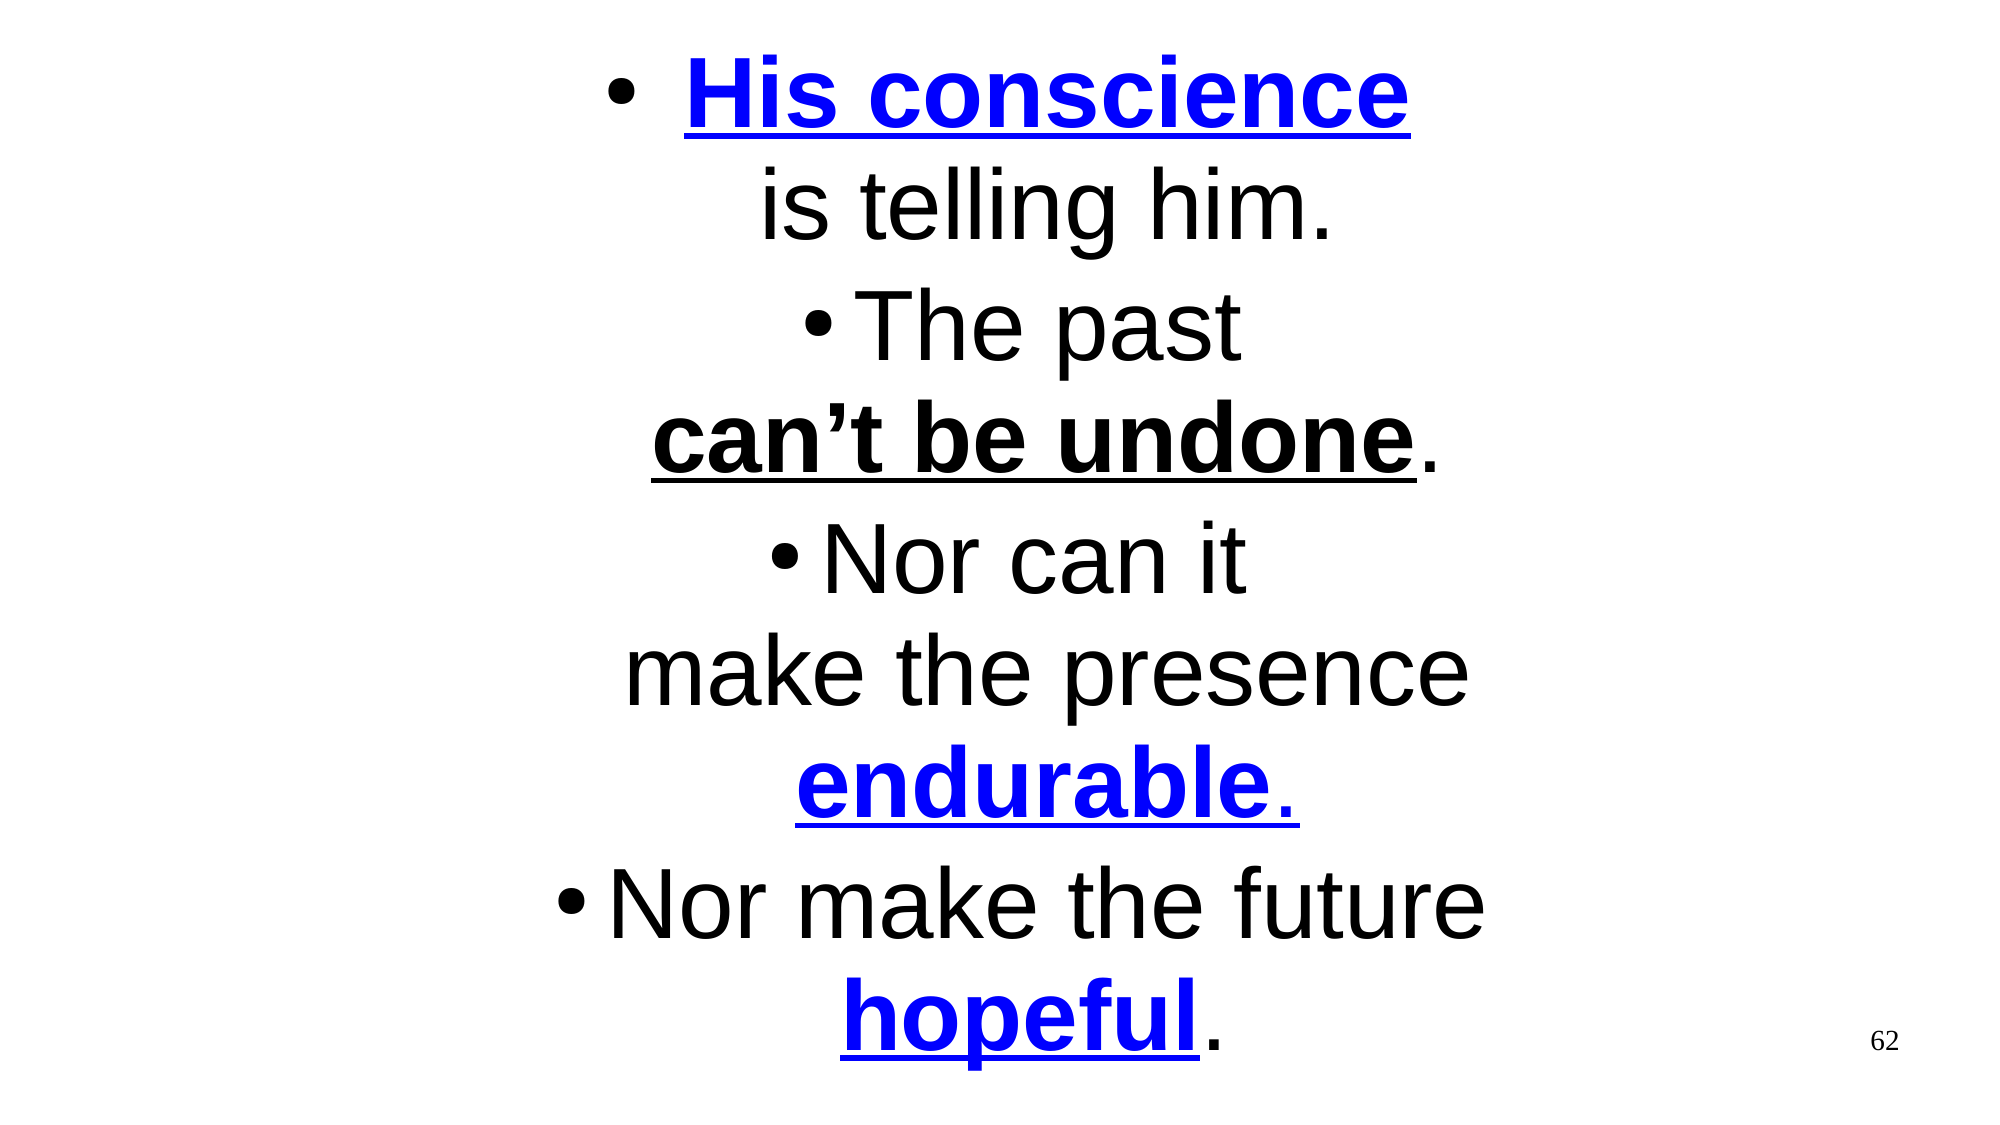

# His conscience is telling him.
The past
can’t be undone.
Nor can it
make the presence
endurable.
Nor make the future
hopeful.
62